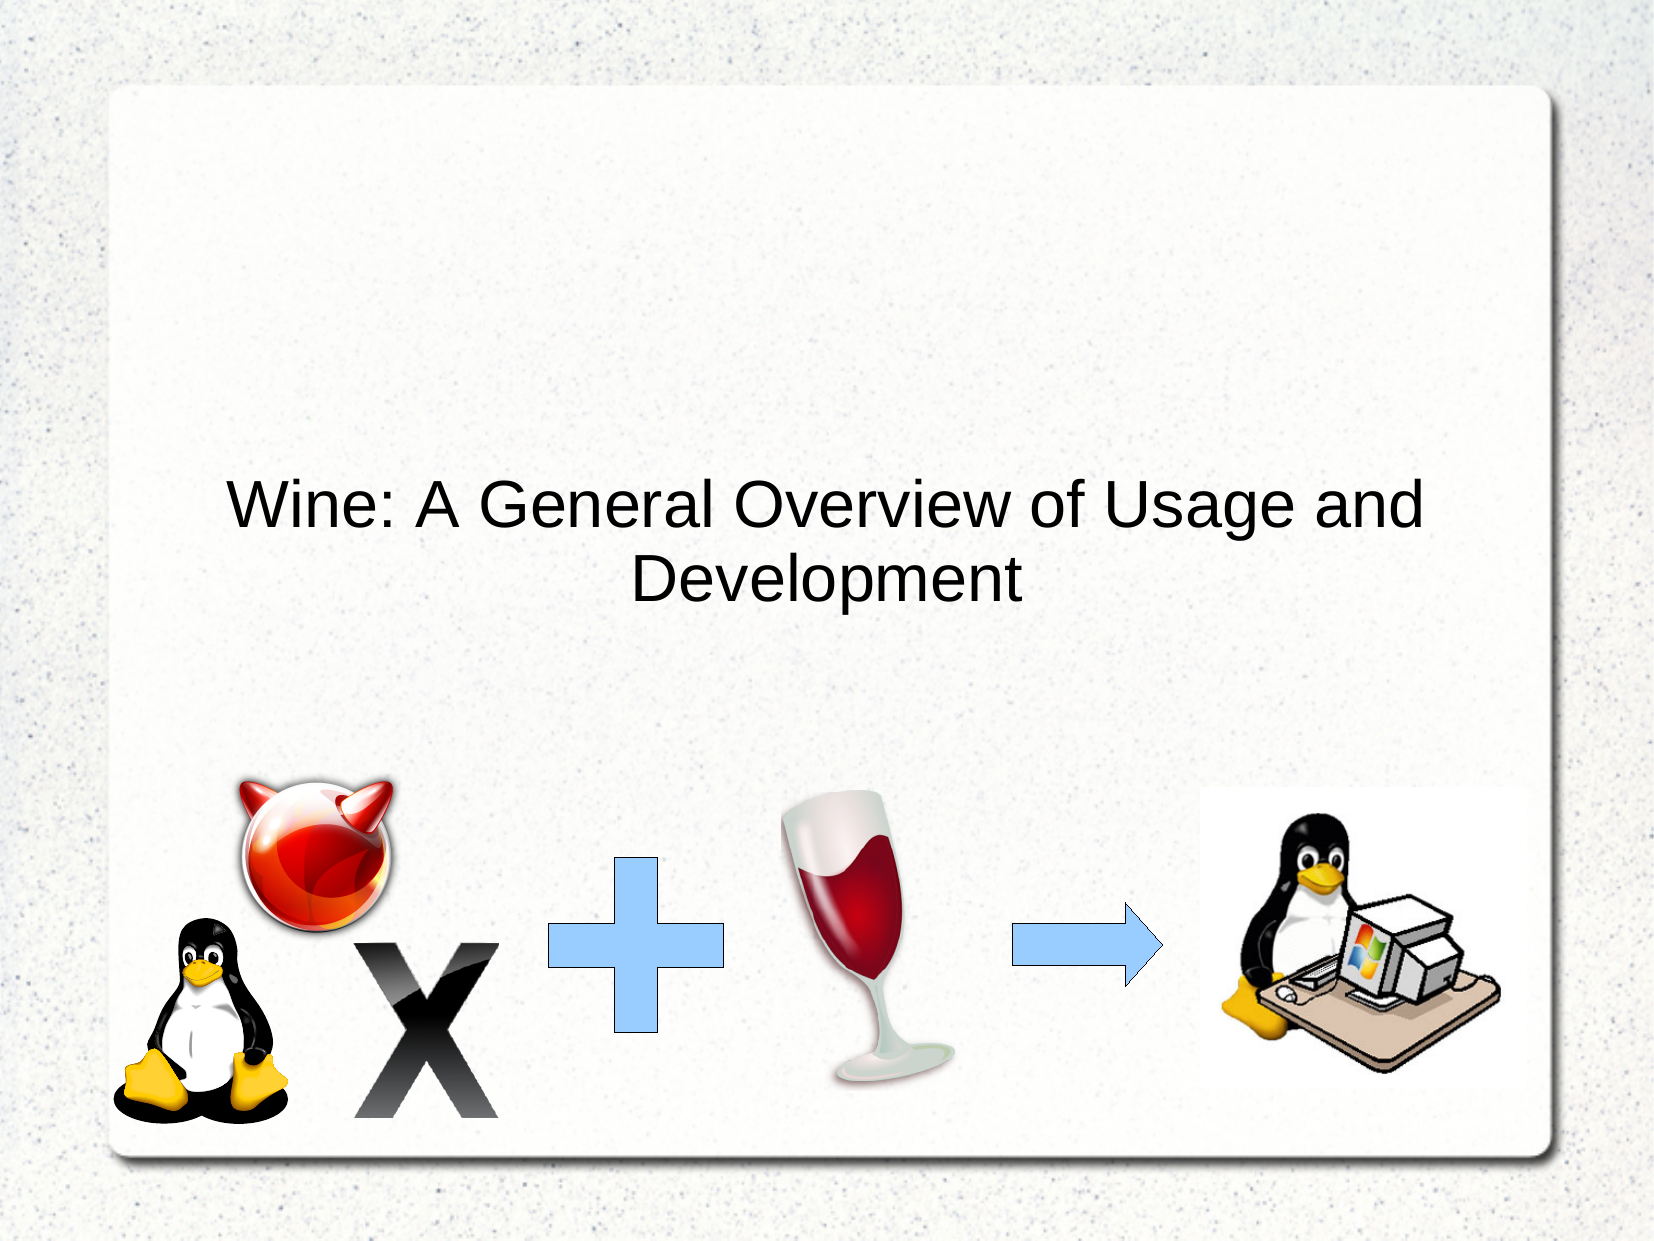

# Wine: A General Overview of Usage and Development